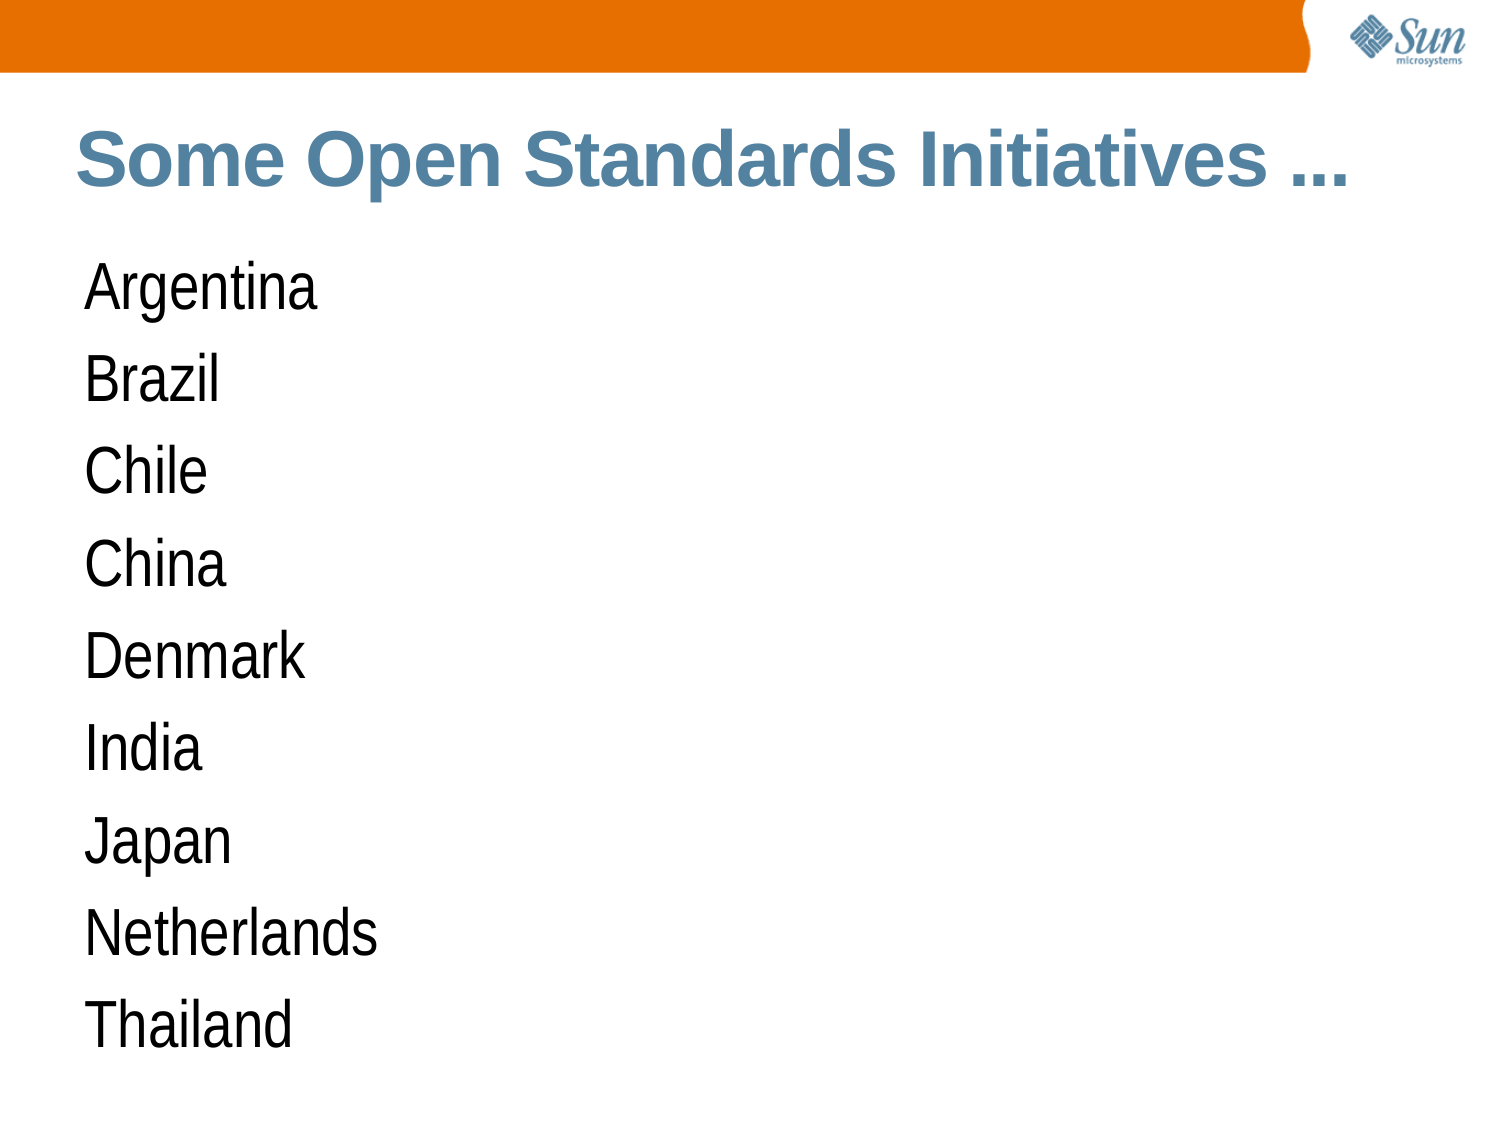

# Some Open Standards Initiatives ...
Argentina
Brazil
Chile
China
Denmark
India
Japan
Netherlands
Thailand